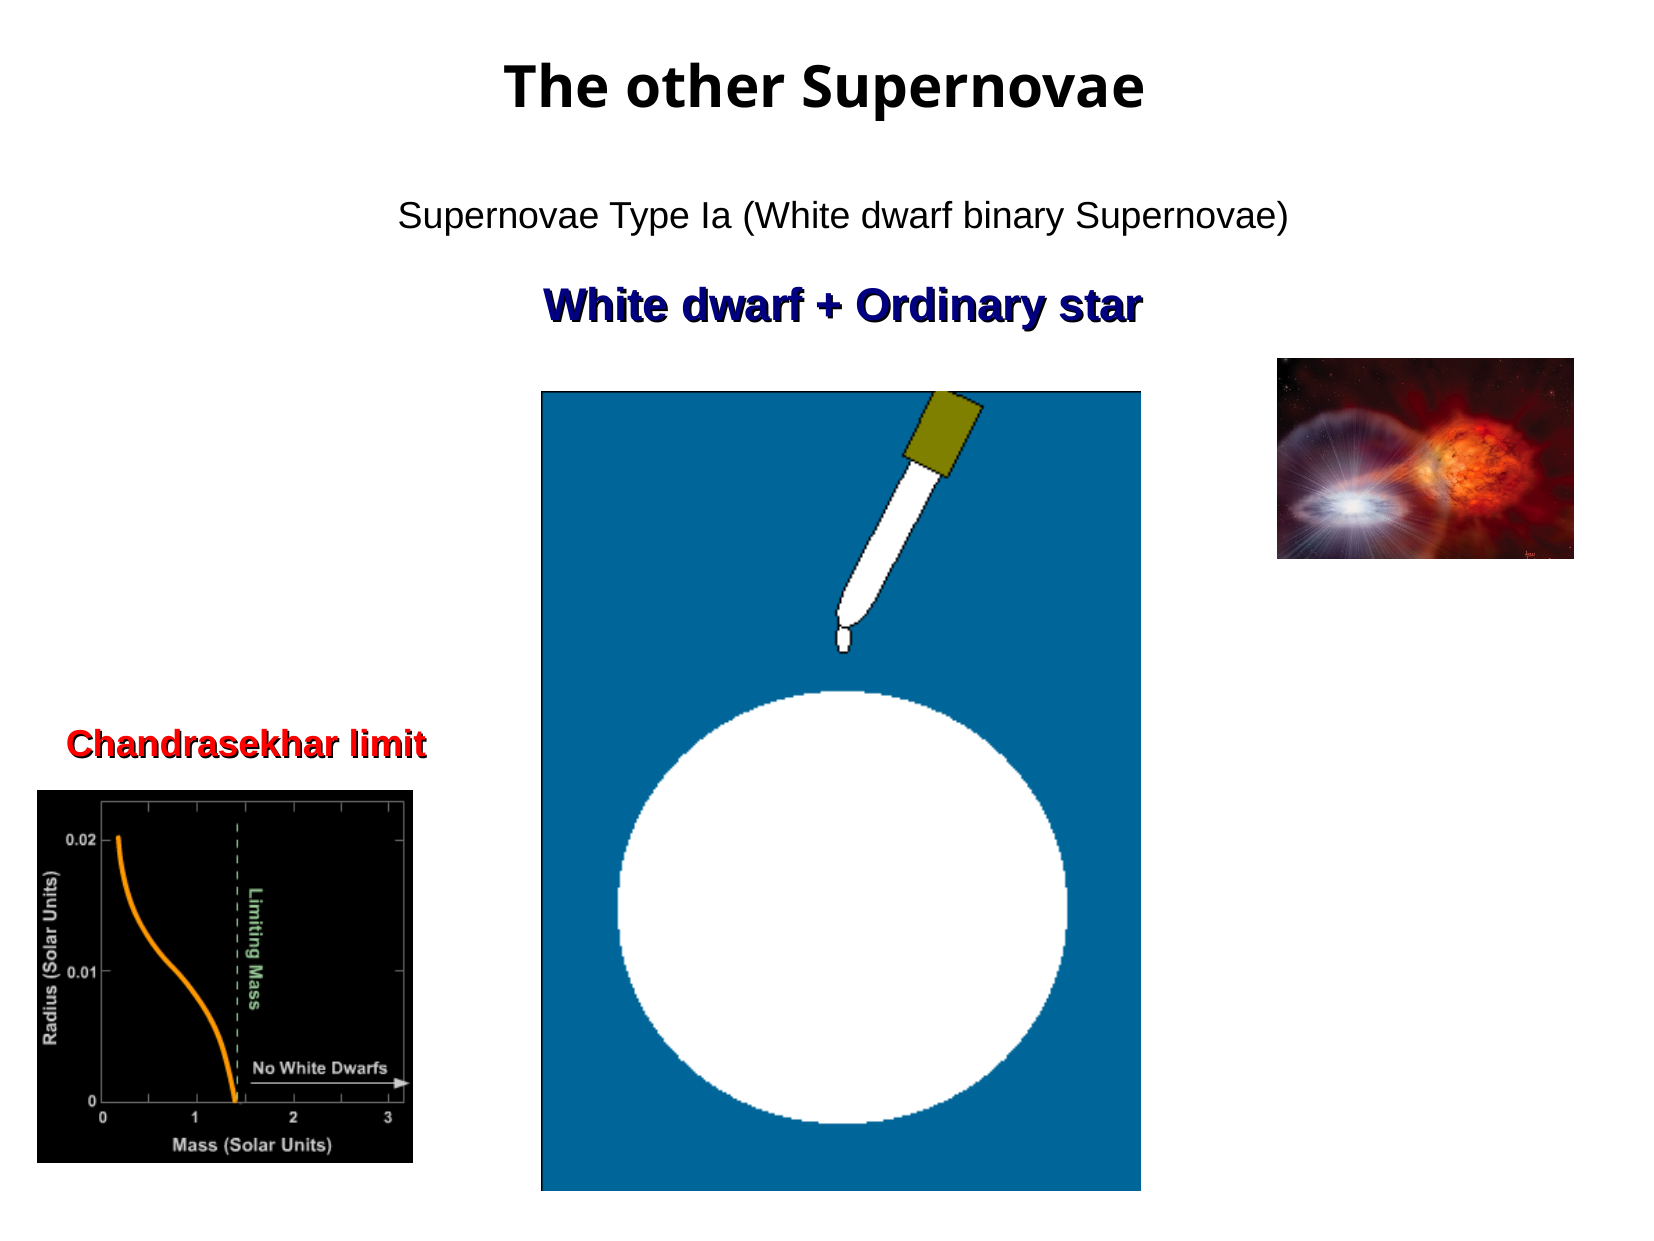

The other Supernovae
Supernovae Type Ia (White dwarf binary Supernovae)
White dwarf + Ordinary star
 Chandrasekhar limit